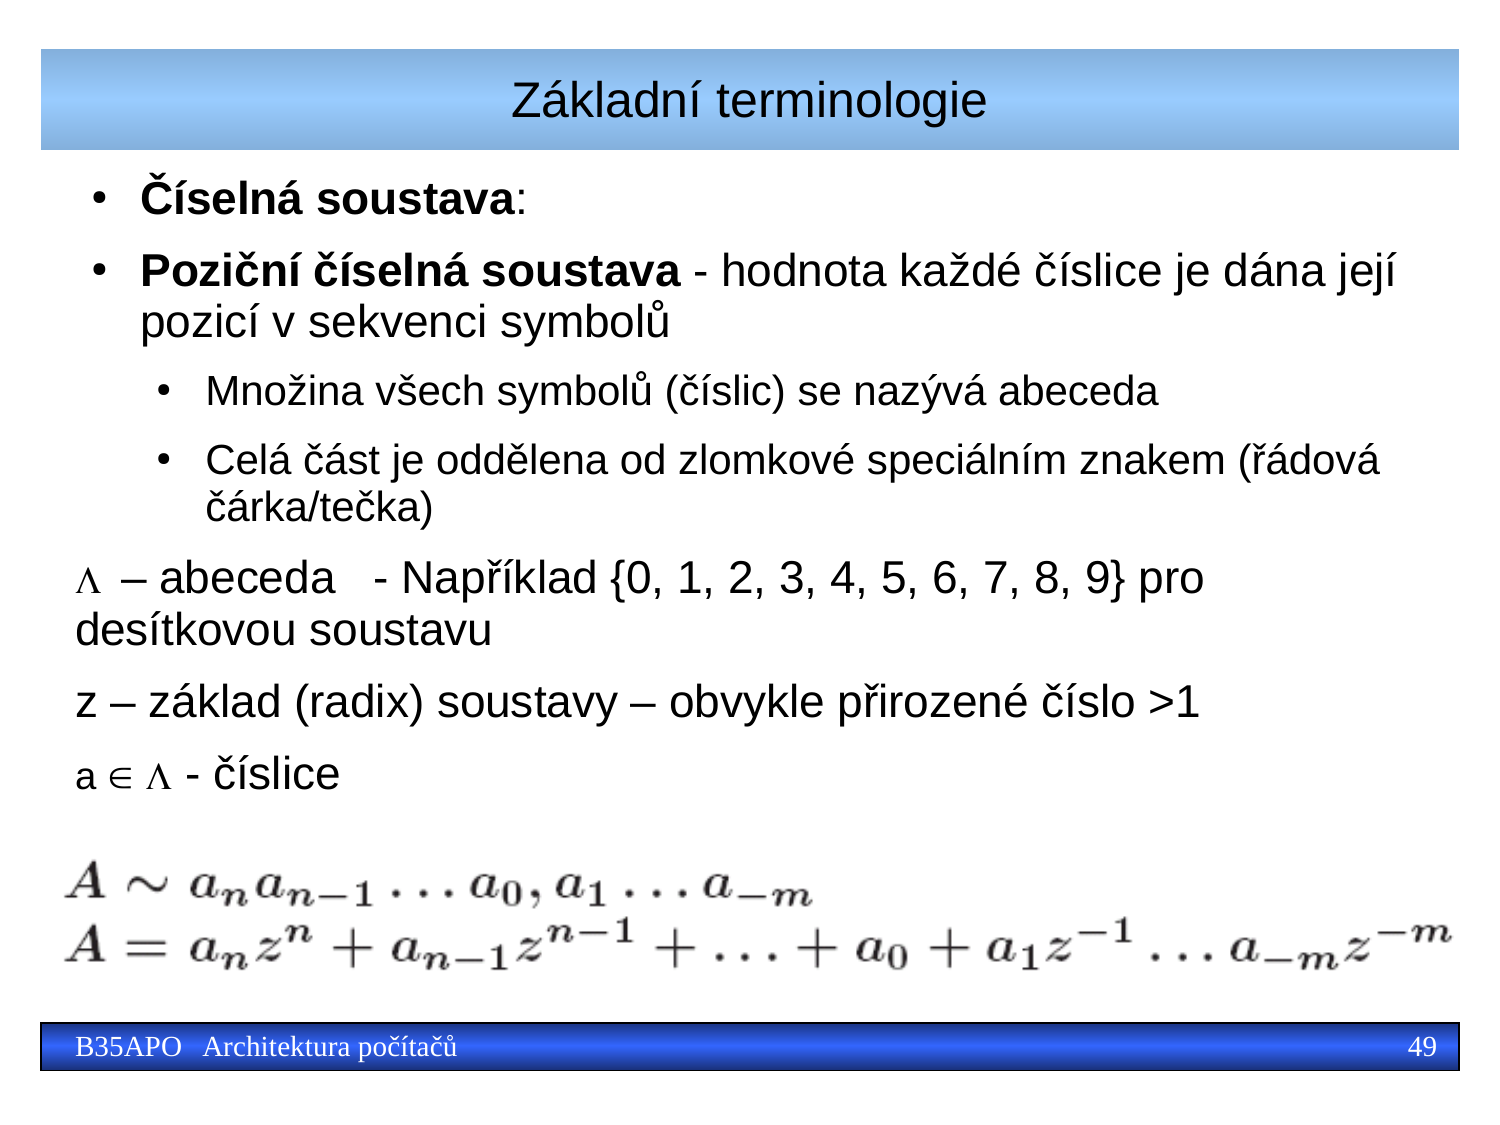

# Základní terminologie
Číselná soustava:
Poziční číselná soustava - hodnota každé číslice je dána její pozicí v sekvenci symbolů
Množina všech symbolů (číslic) se nazývá abeceda
Celá část je oddělena od zlomkové speciálním znakem (řádová čárka/tečka)
 – abeceda - Například {0, 1, 2, 3, 4, 5, 6, 7, 8, 9} pro desítkovou soustavu
z – základ (radix) soustavy – obvykle přirozené číslo >1
a   - číslice
B35APO Architektura počítačů
49